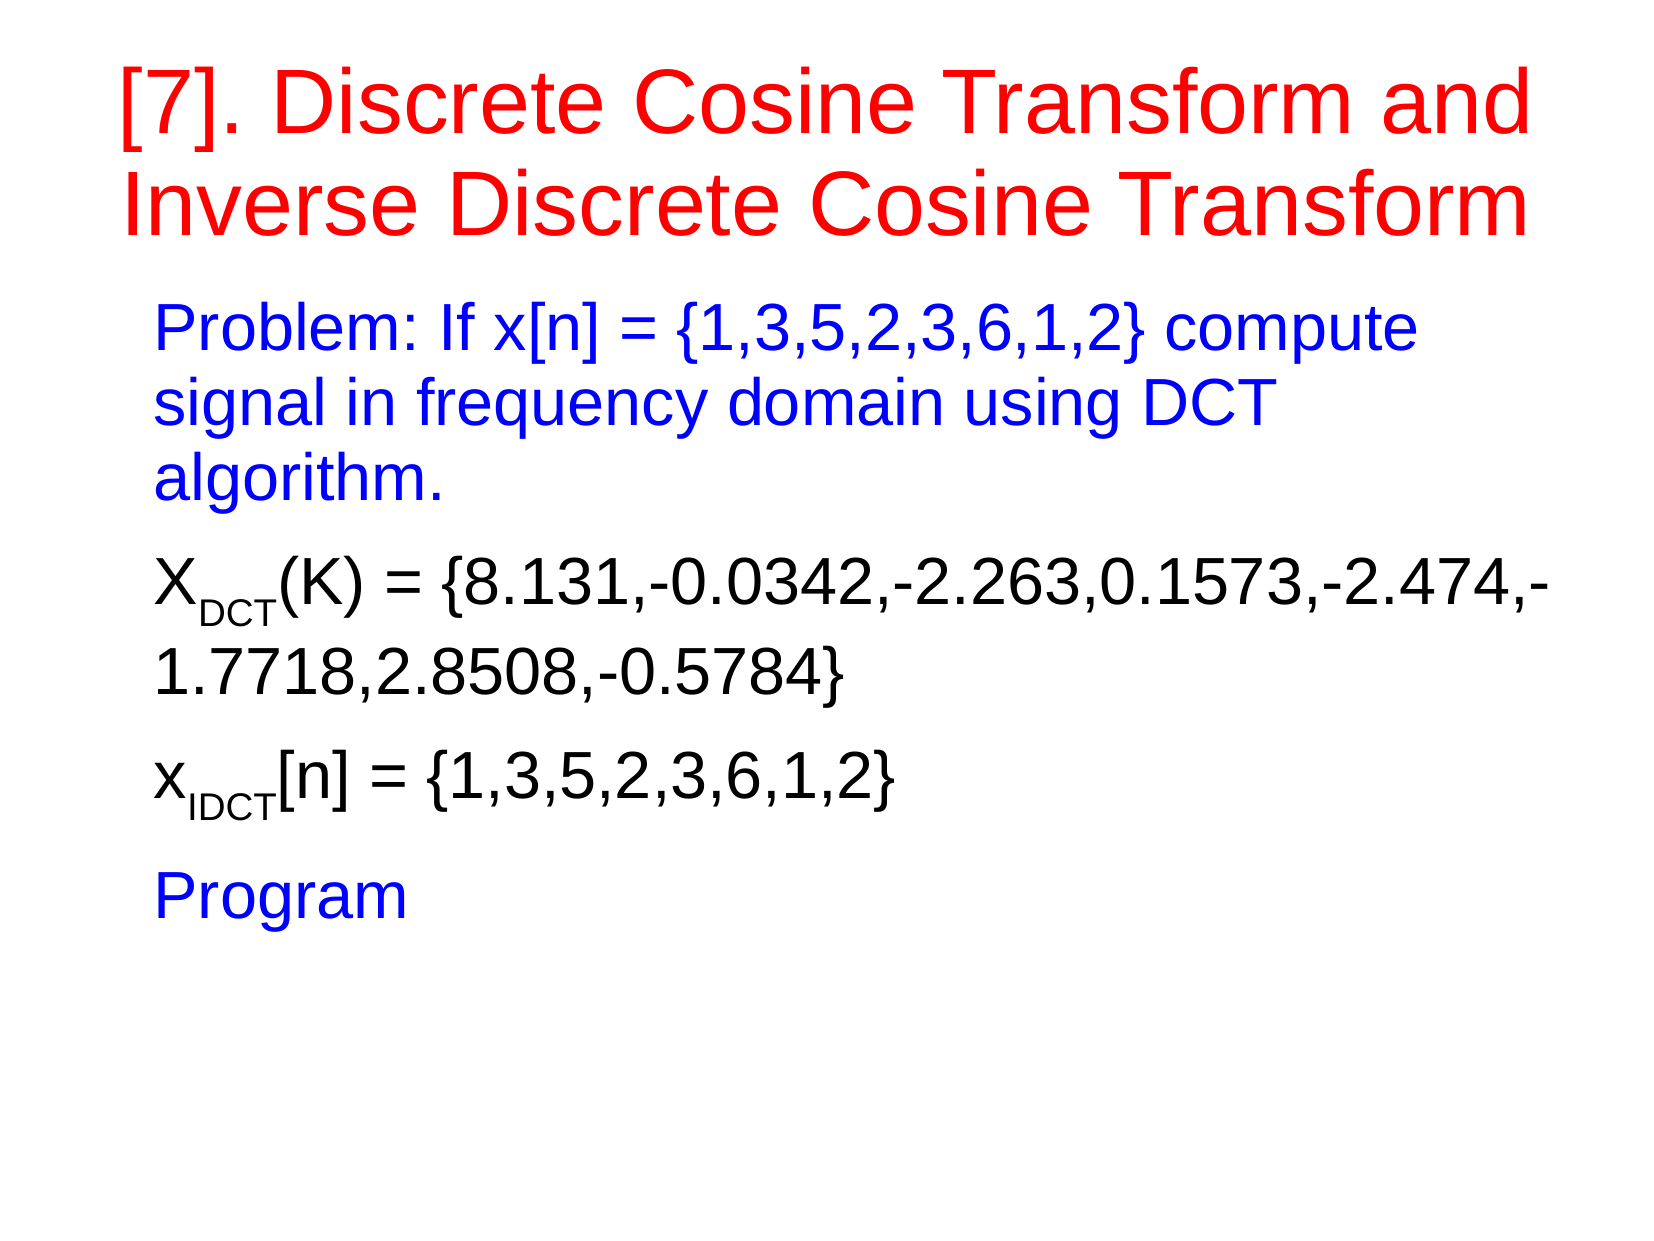

# [7]. Discrete Cosine Transform and Inverse Discrete Cosine Transform
Problem: If x[n] = {1,3,5,2,3,6,1,2} compute signal in frequency domain using DCT algorithm.
XDCT(K) = {8.131,-0.0342,-2.263,0.1573,-2.474,-1.7718,2.8508,-0.5784}
xIDCT[n] = {1,3,5,2,3,6,1,2}
Program